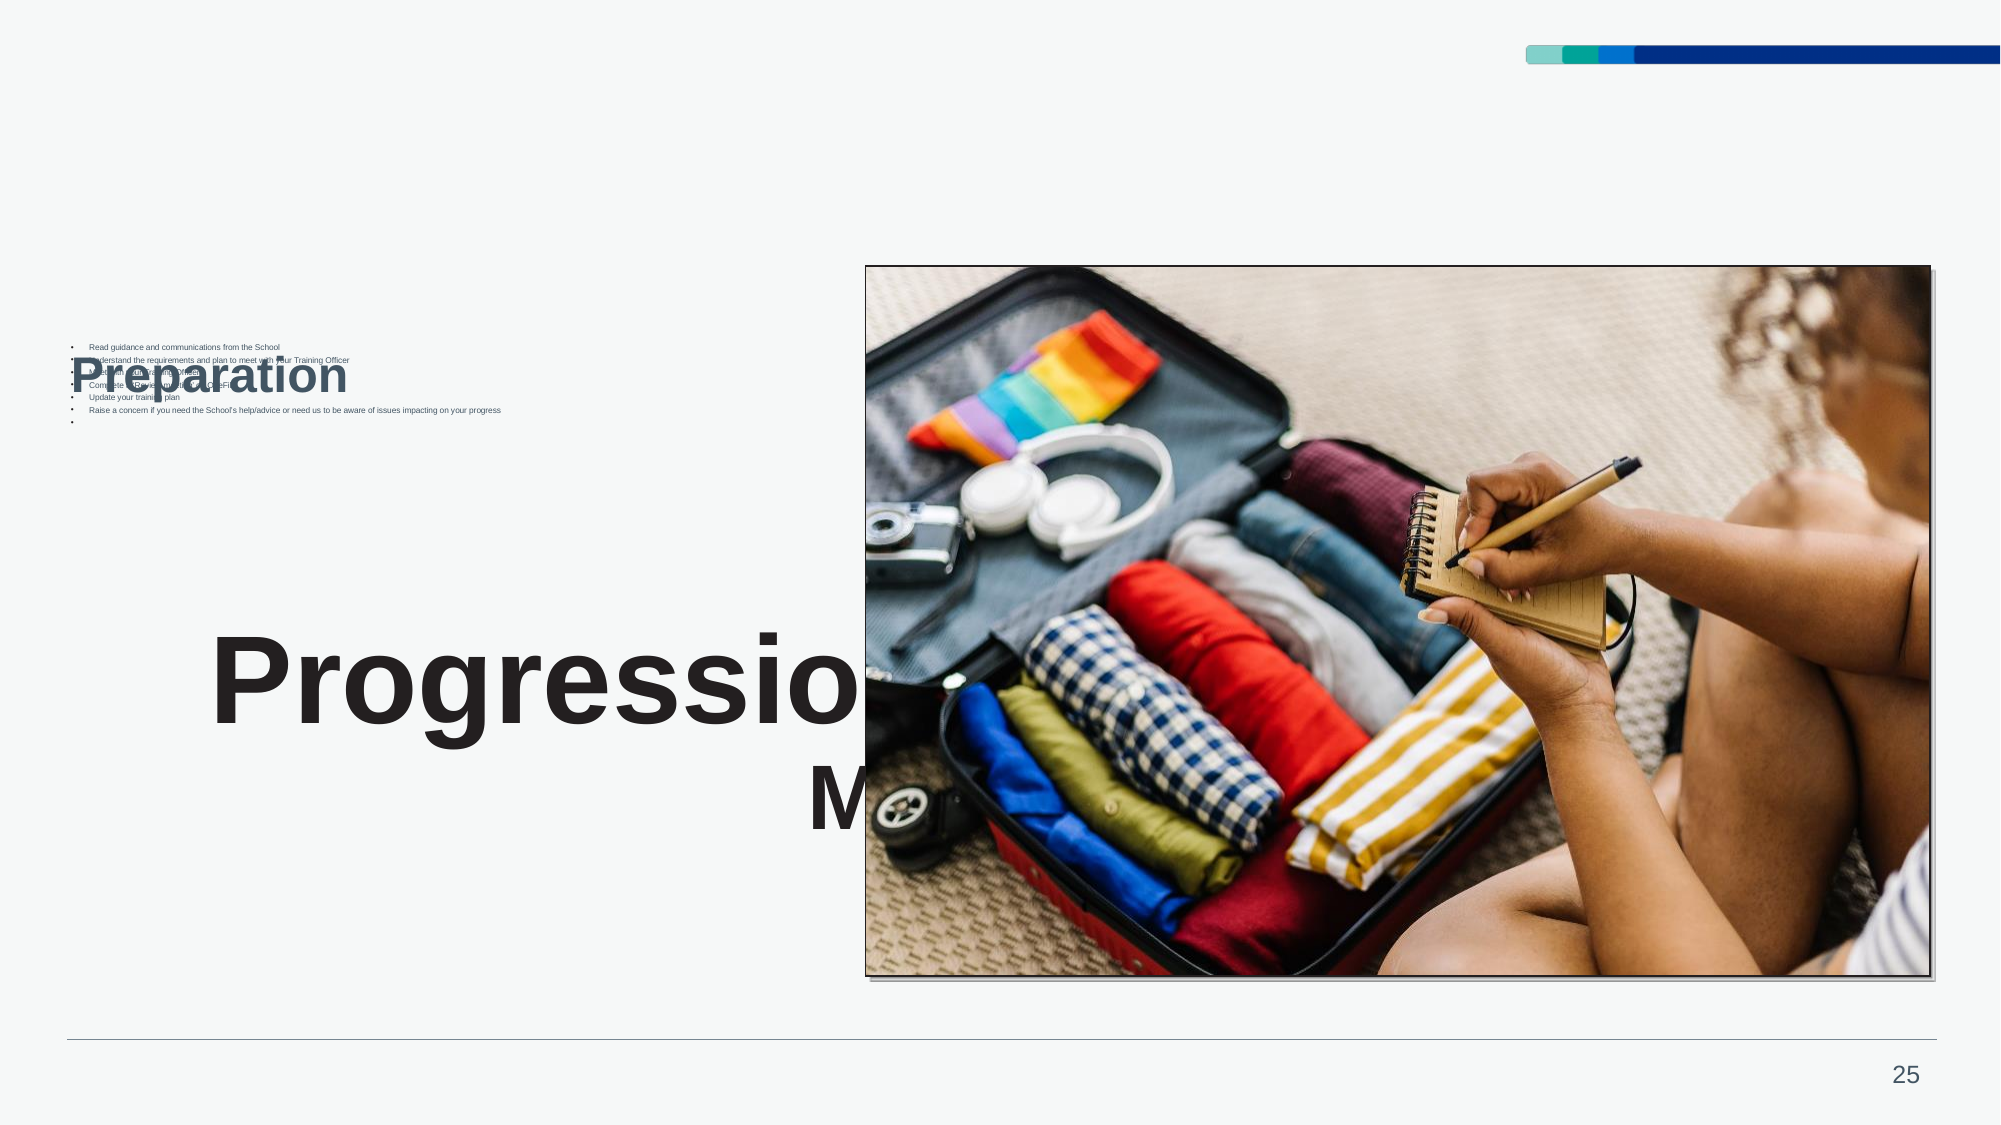

# Read guidance and communications from the School
Understand the requirements and plan to meet with your Training Officer
Meet with your Training Officer
Complete a ‘Review meeting’ on OneFile
Update your training plan
Raise a concern if you need the School’s help/advice or need us to be aware of issues impacting on your progress
Preparation
Progression model – Annual Meeting